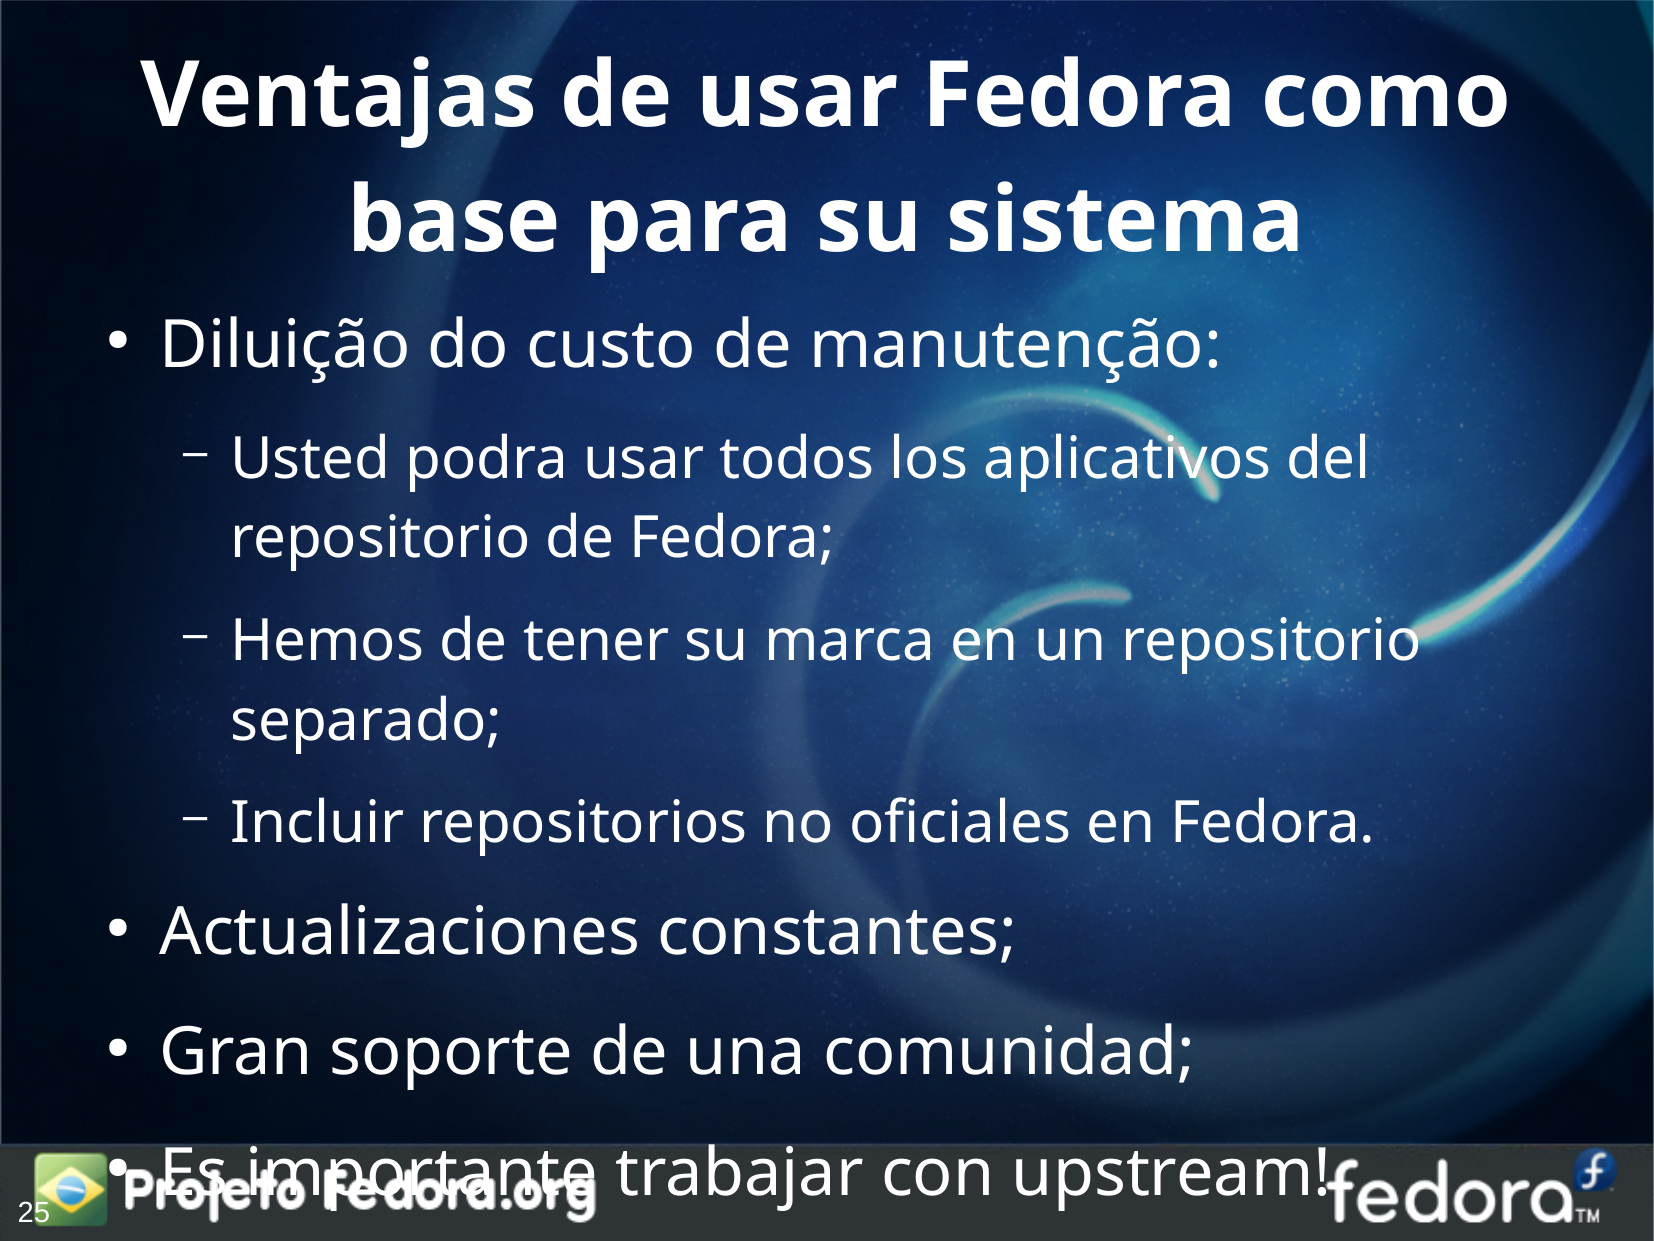

# Ventajas de usar Fedora como base para su sistema
Diluição do custo de manutenção:
Usted podra usar todos los aplicativos del repositorio de Fedora;
Hemos de tener su marca en un repositorio separado;
Incluir repositorios no oficiales en Fedora.
Actualizaciones constantes;
Gran soporte de una comunidad;
Es importante trabajar con upstream!
25